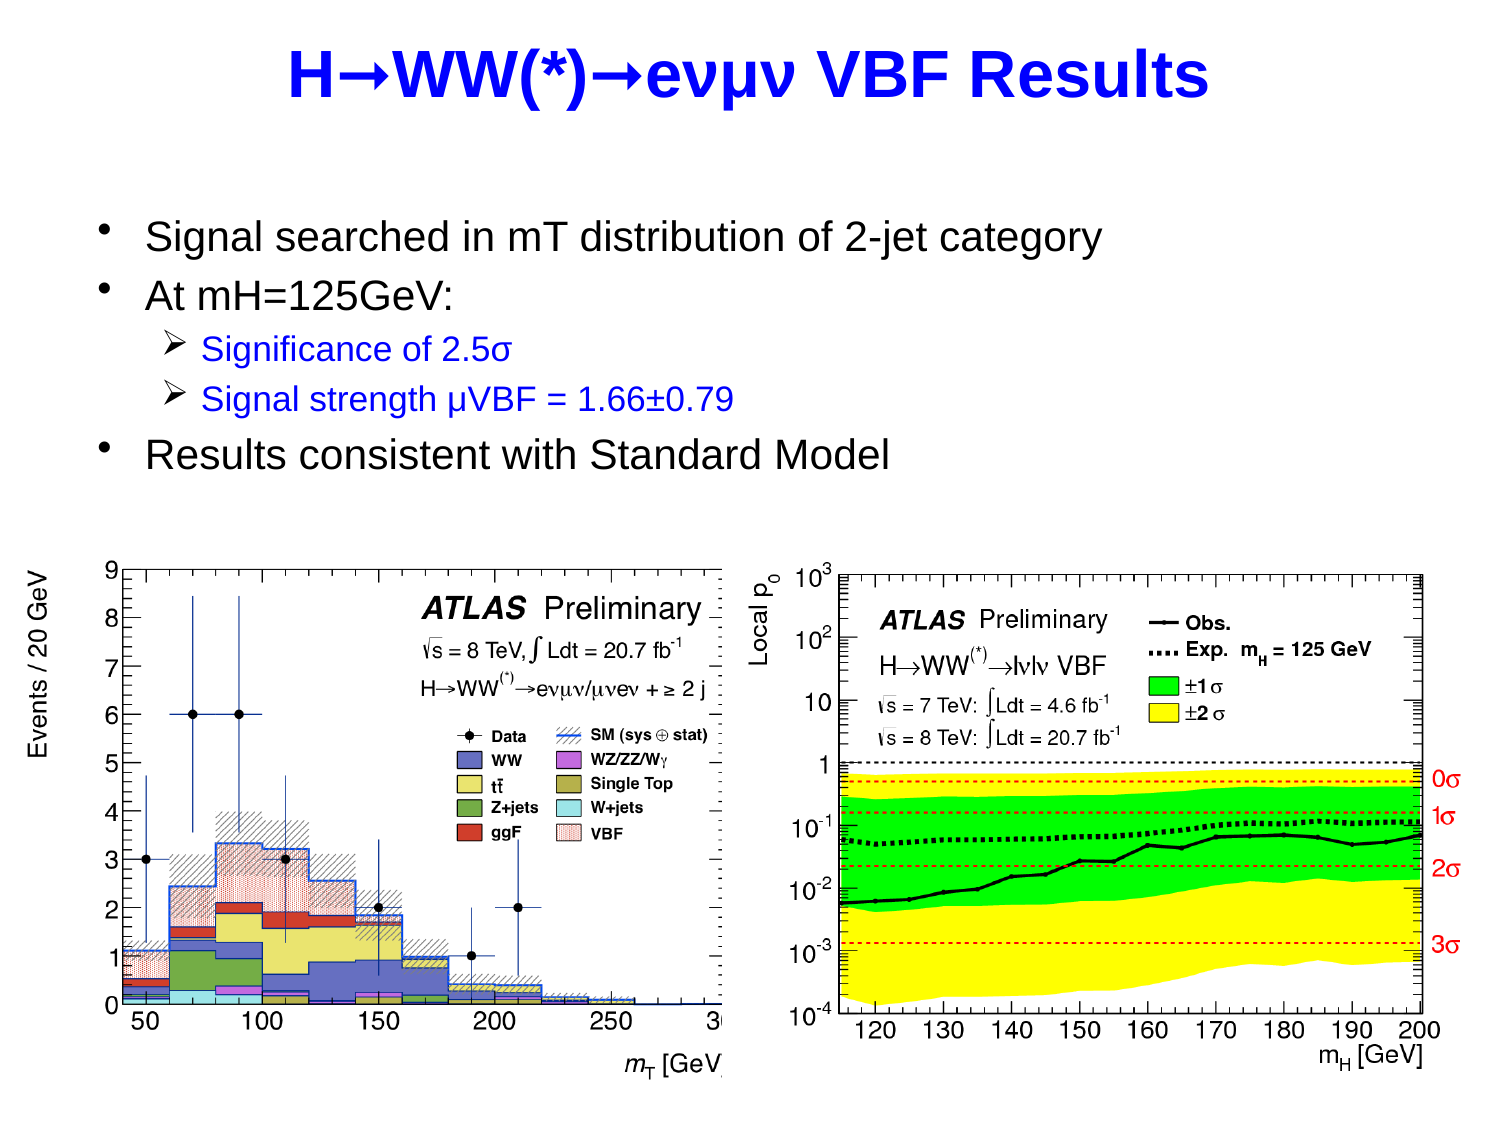

# H➞WW(*)➞eνμν VBF Results
Signal searched in mT distribution of 2-jet category
At mH=125GeV:
Significance of 2.5σ
Signal strength μVBF = 1.66±0.79
Results consistent with Standard Model